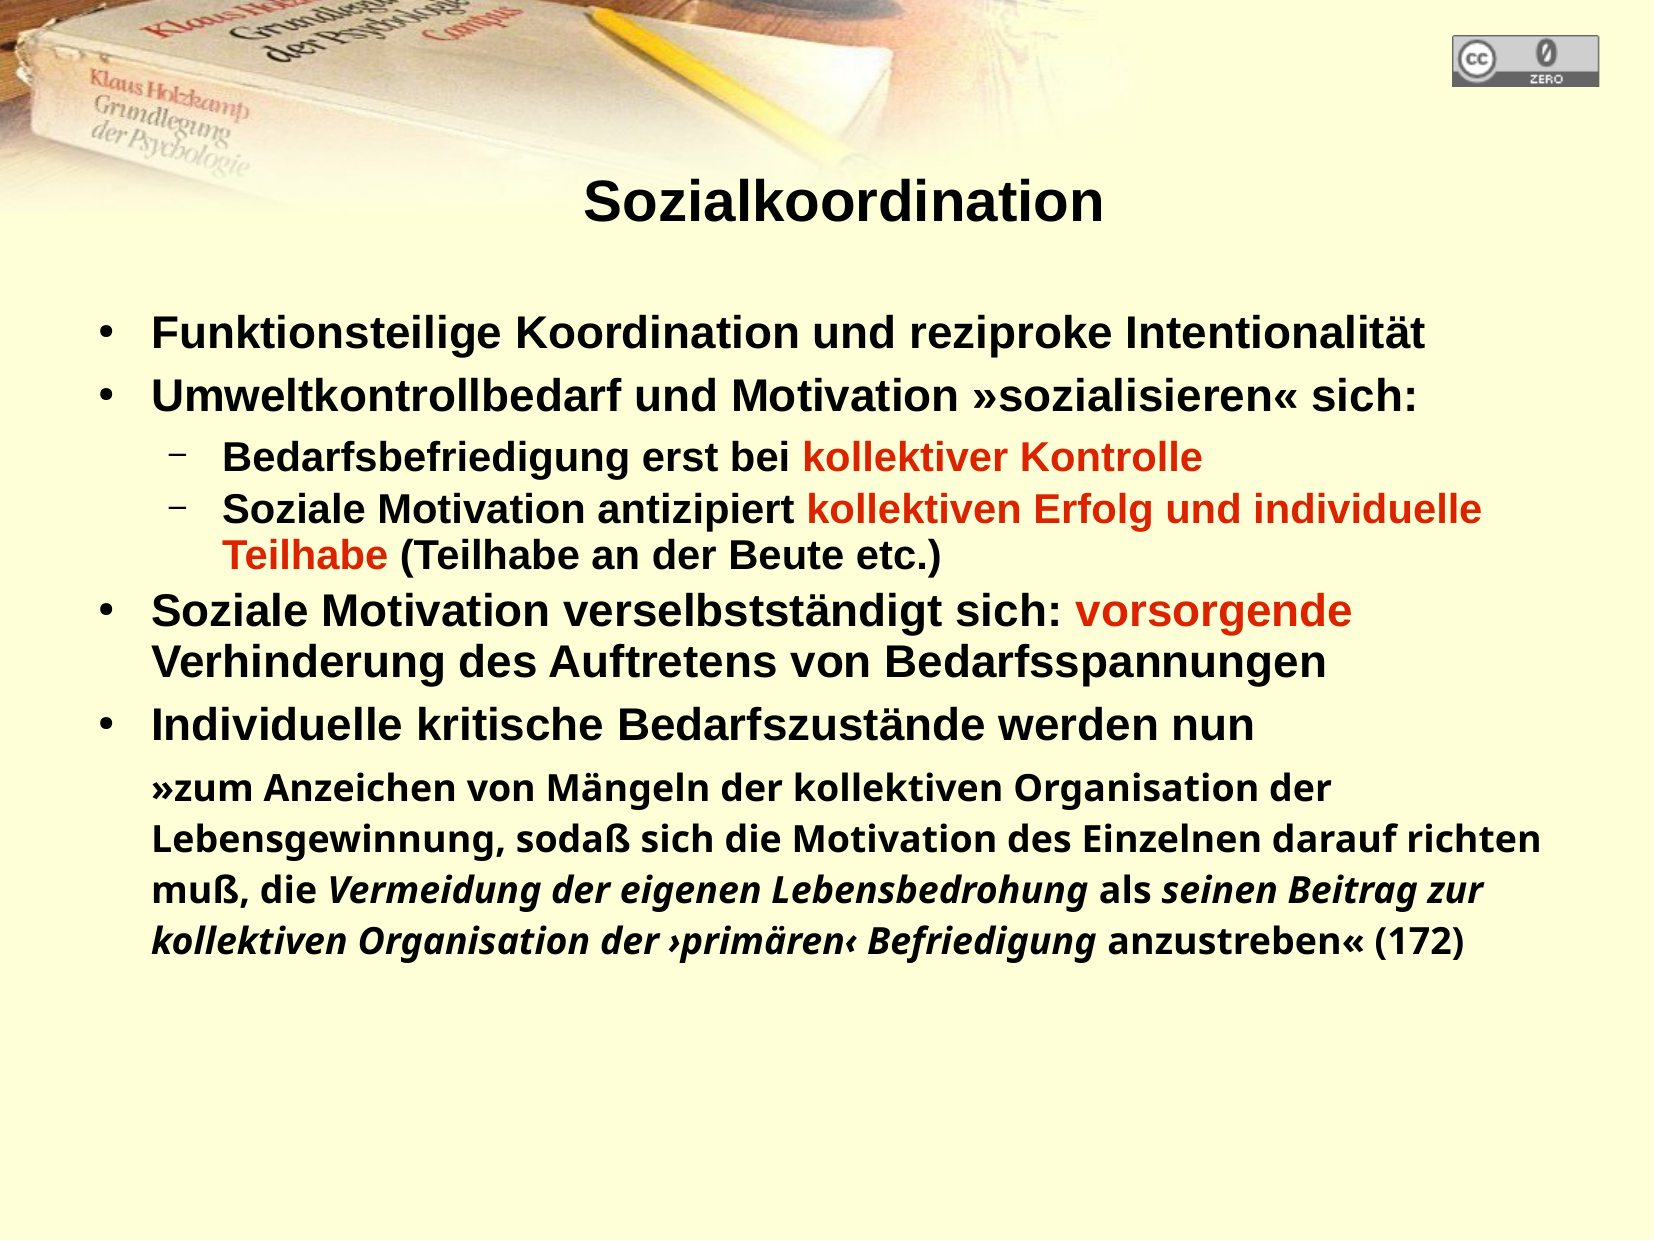

# Sozialkoordination
Funktionsteilige Koordination und reziproke Intentionalität
Umweltkontrollbedarf und Motivation »sozialisieren« sich:
Bedarfsbefriedigung erst bei kollektiver Kontrolle
Soziale Motivation antizipiert kollektiven Erfolg und individuelle Teilhabe (Teilhabe an der Beute etc.)
Soziale Motivation verselbstständigt sich: vorsorgende Verhinderung des Auftretens von Bedarfsspannungen
Individuelle kritische Bedarfszustände werden nun
»zum Anzeichen von Mängeln der kollektiven Organisation der Lebensgewinnung, sodaß sich die Motivation des Einzelnen darauf richten muß, die Vermeidung der eigenen Lebensbedrohung als seinen Beitrag zur kollektiven Organisation der ›primären‹ Befriedigung anzustreben« (172)